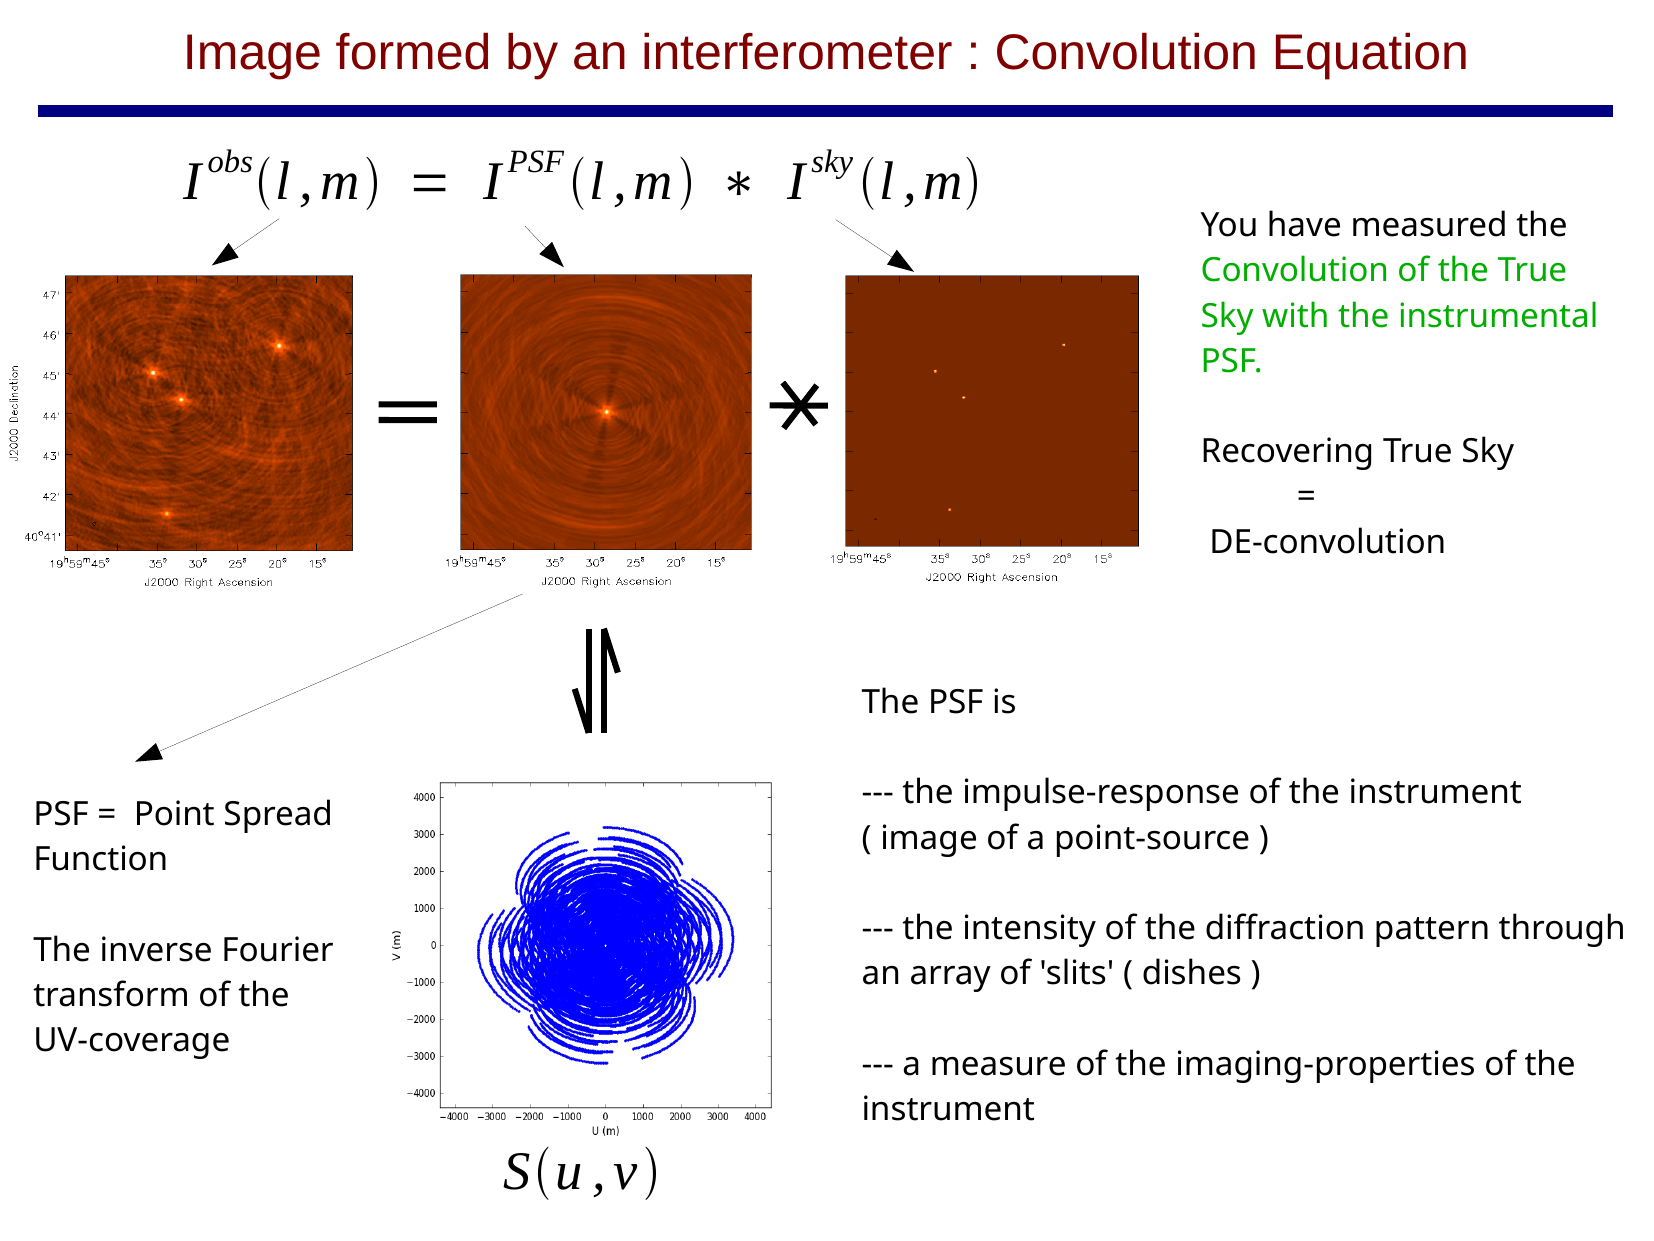

# Image formed by an interferometer : Convolution Equation
You have measured the Convolution of the True Sky with the instrumental PSF.
Recovering True Sky
 =
 DE-convolution
The PSF is
--- the impulse-response of the instrument ( image of a point-source )
--- the intensity of the diffraction pattern through an array of 'slits' ( dishes )
--- a measure of the imaging-properties of the instrument
PSF = Point Spread Function
The inverse Fourier transform of the
UV-coverage